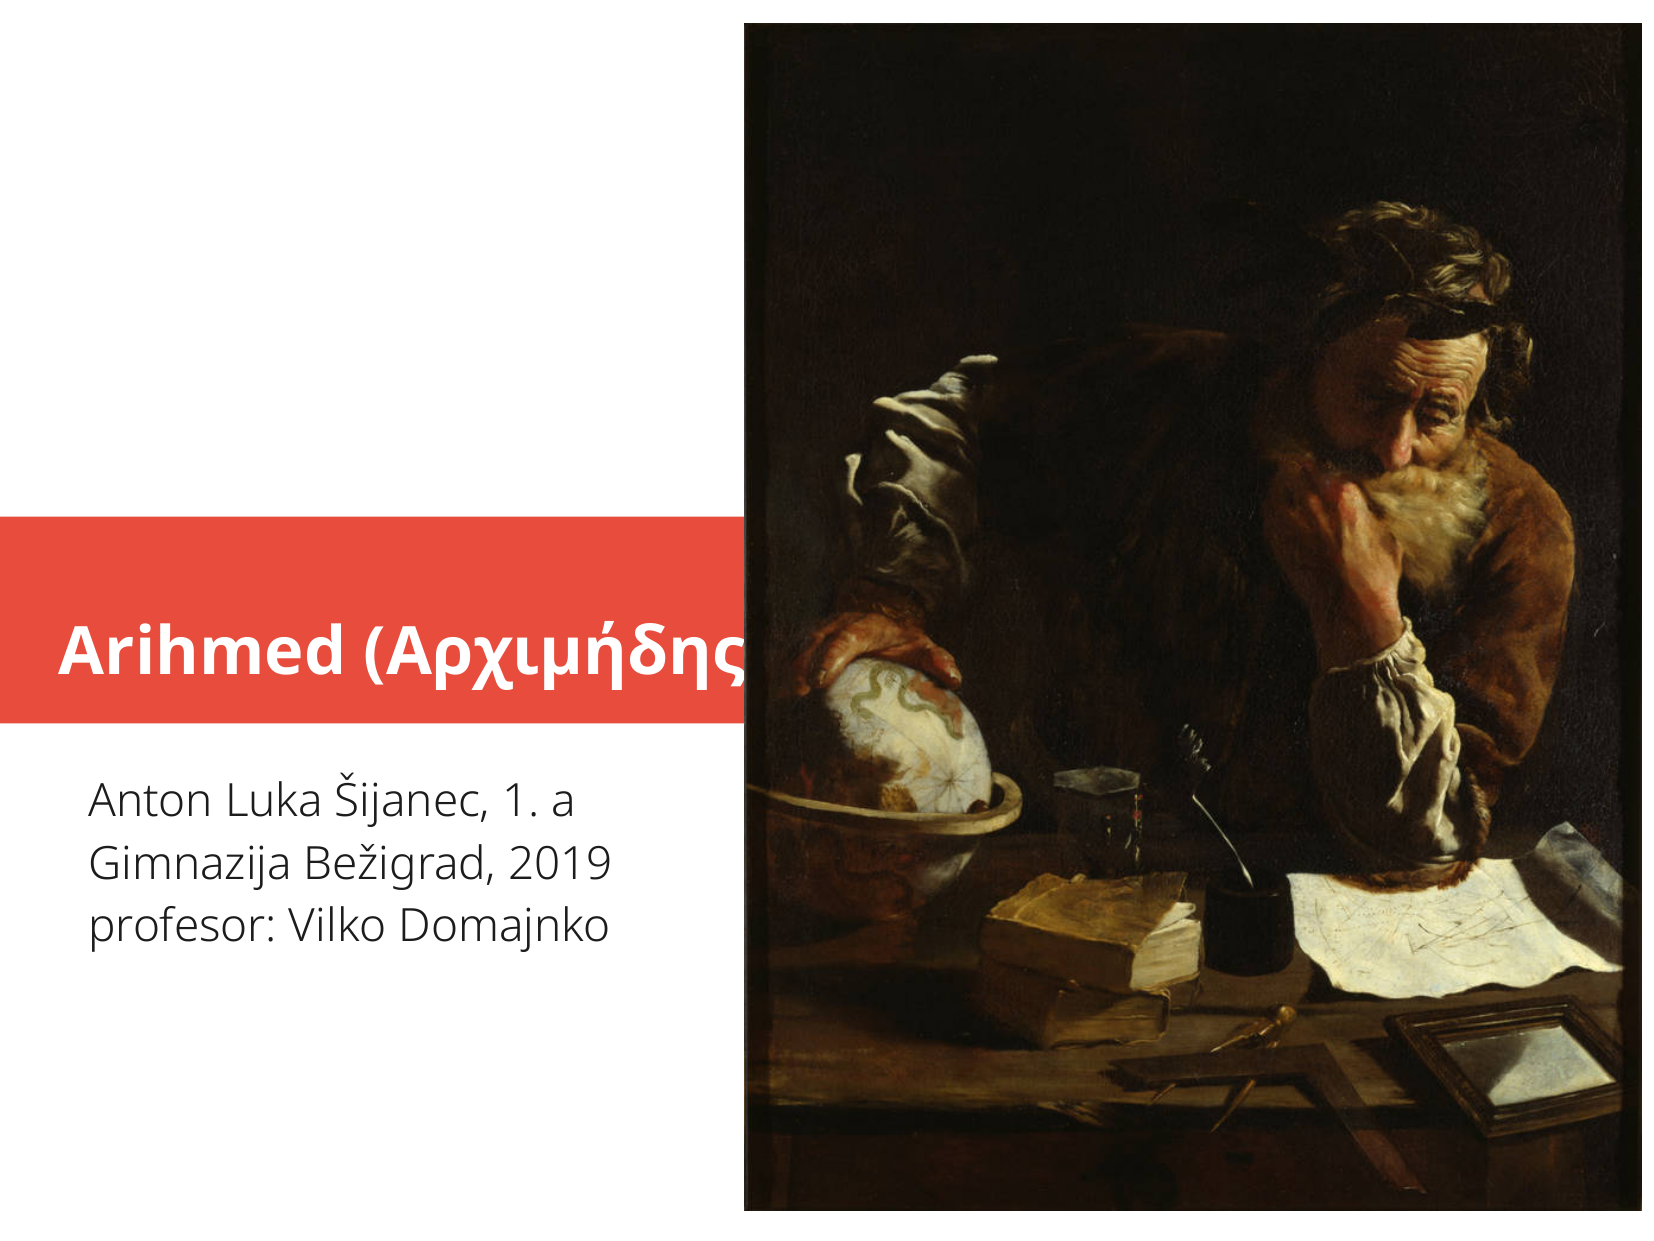

# Arihmed (Αρχιμήδης)
Anton Luka Šijanec, 1. a
Gimnazija Bežigrad, 2019
profesor: Vilko Domajnko